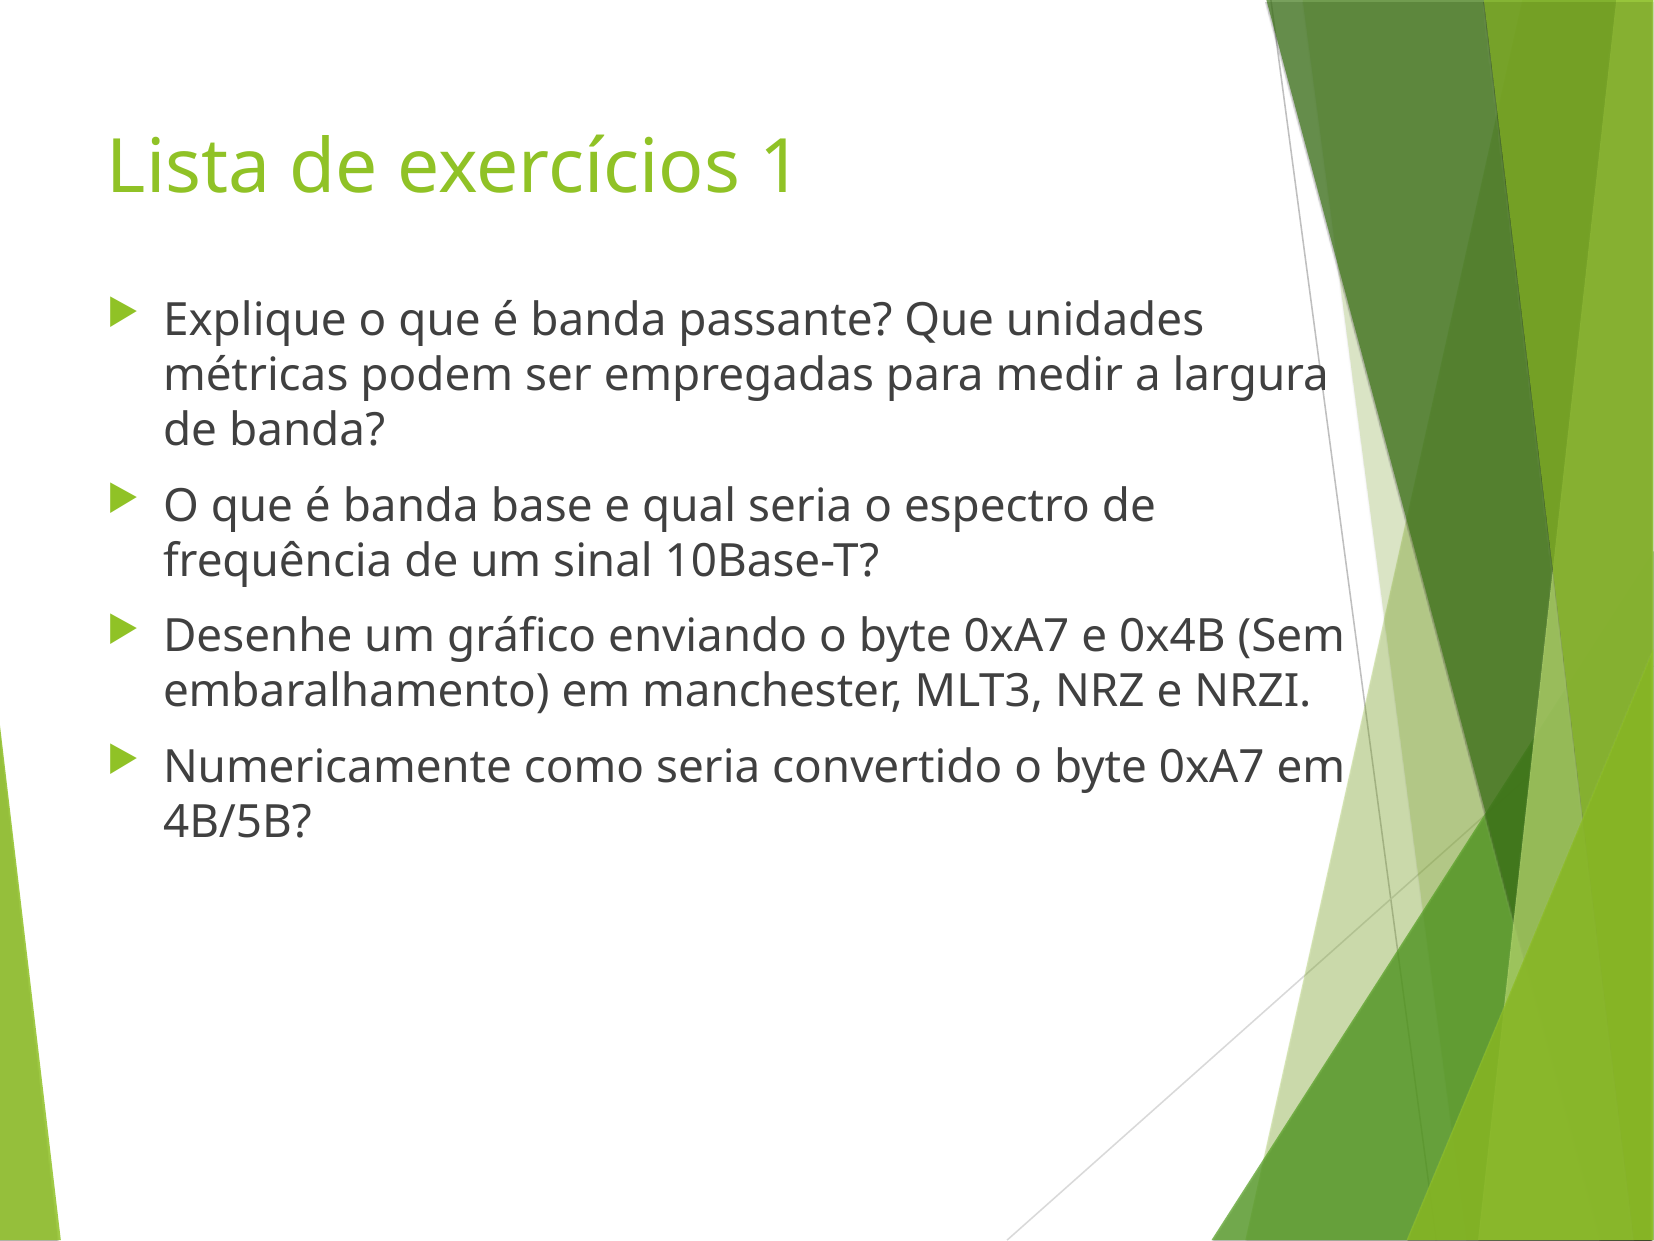

# Lista de exercícios 1
Explique o que é banda passante? Que unidades métricas podem ser empregadas para medir a largura de banda?
O que é banda base e qual seria o espectro de frequência de um sinal 10Base-T?
Desenhe um gráfico enviando o byte 0xA7 e 0x4B (Sem embaralhamento) em manchester, MLT3, NRZ e NRZI.
Numericamente como seria convertido o byte 0xA7 em 4B/5B?